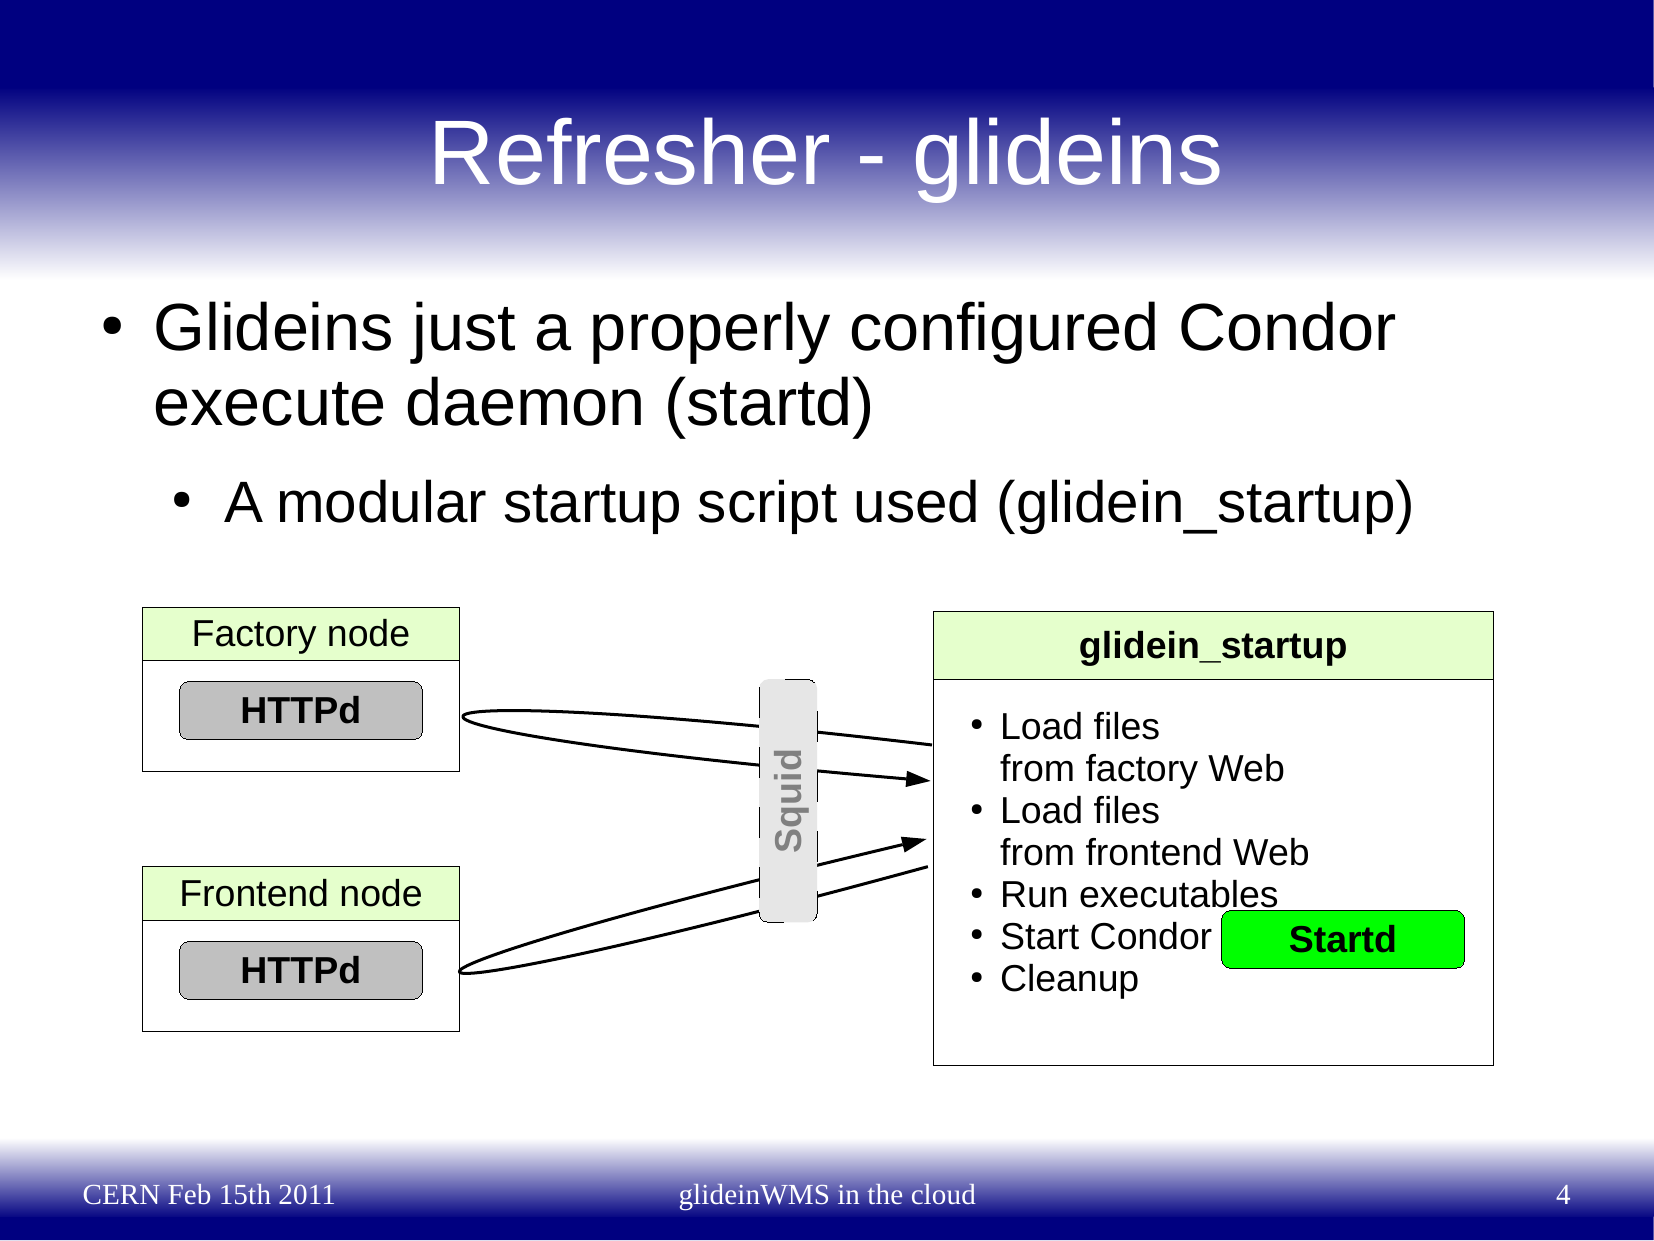

# Refresher - glideins
Glideins just a properly configured Condor
execute daemon (startd)
A modular startup script used (glidein_startup)
Factory node
glidein_startup
HTTPd
Load files
from factory Web
Load files
from frontend Web
Run executables
Start Condor
Cleanup
Squid
Frontend node
Startd
HTTPd
CERN Feb 15th 2011
glideinWMS in the cloud
4